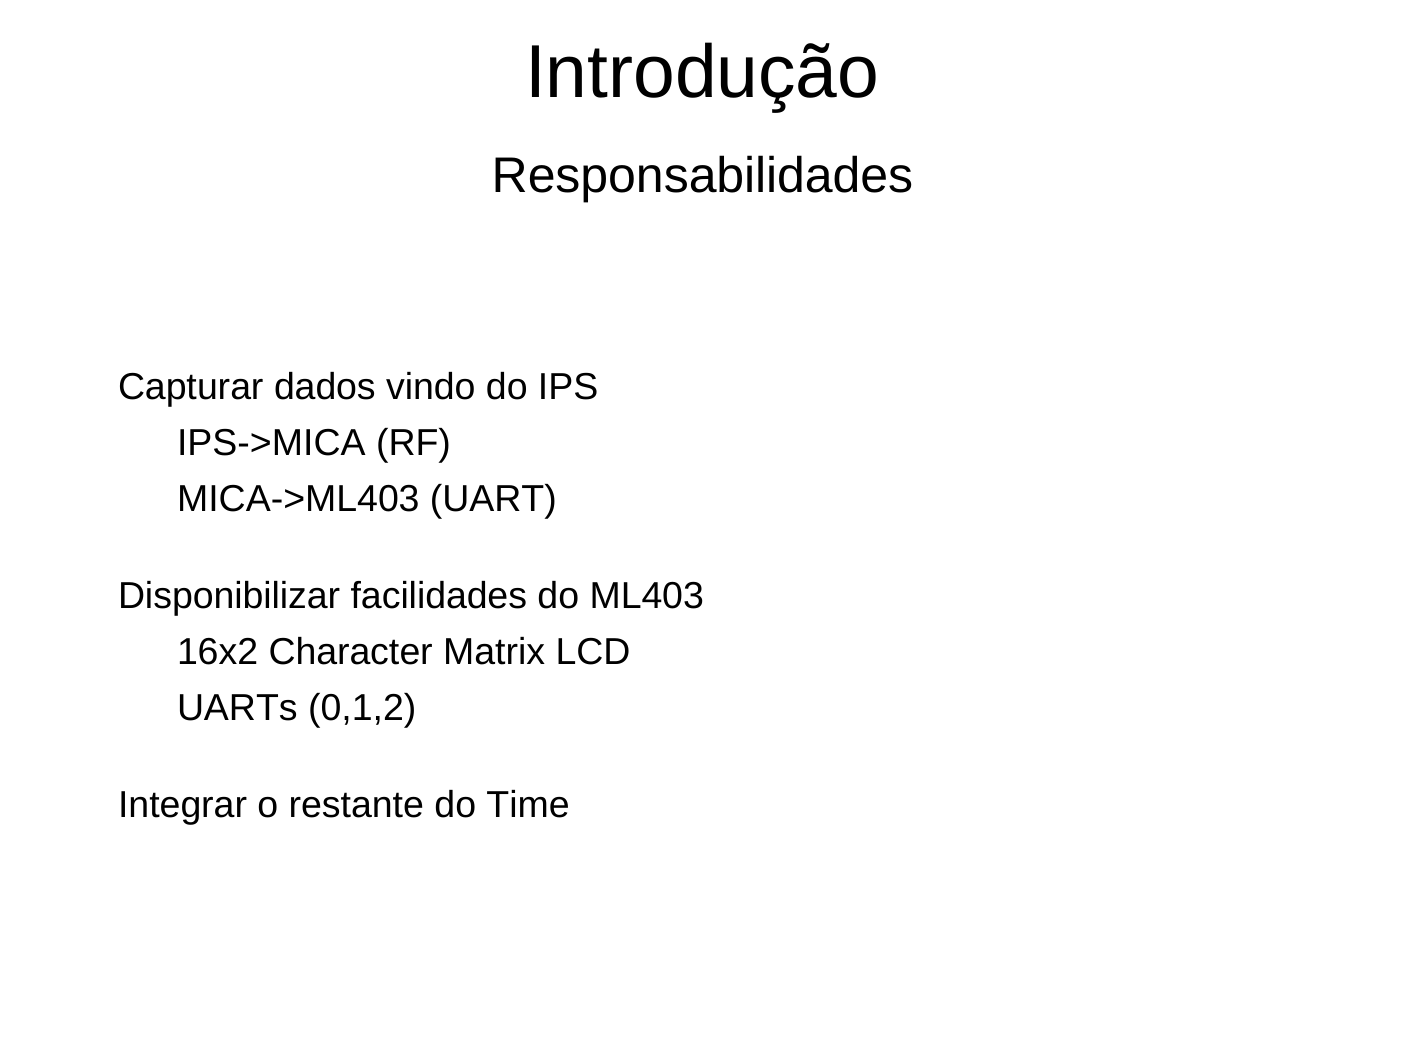

Introdução
Responsabilidades
Capturar dados vindo do IPS
IPS->MICA (RF)
MICA->ML403 (UART)
Disponibilizar facilidades do ML403
16x2 Character Matrix LCD
UARTs (0,1,2)
Integrar o restante do Time